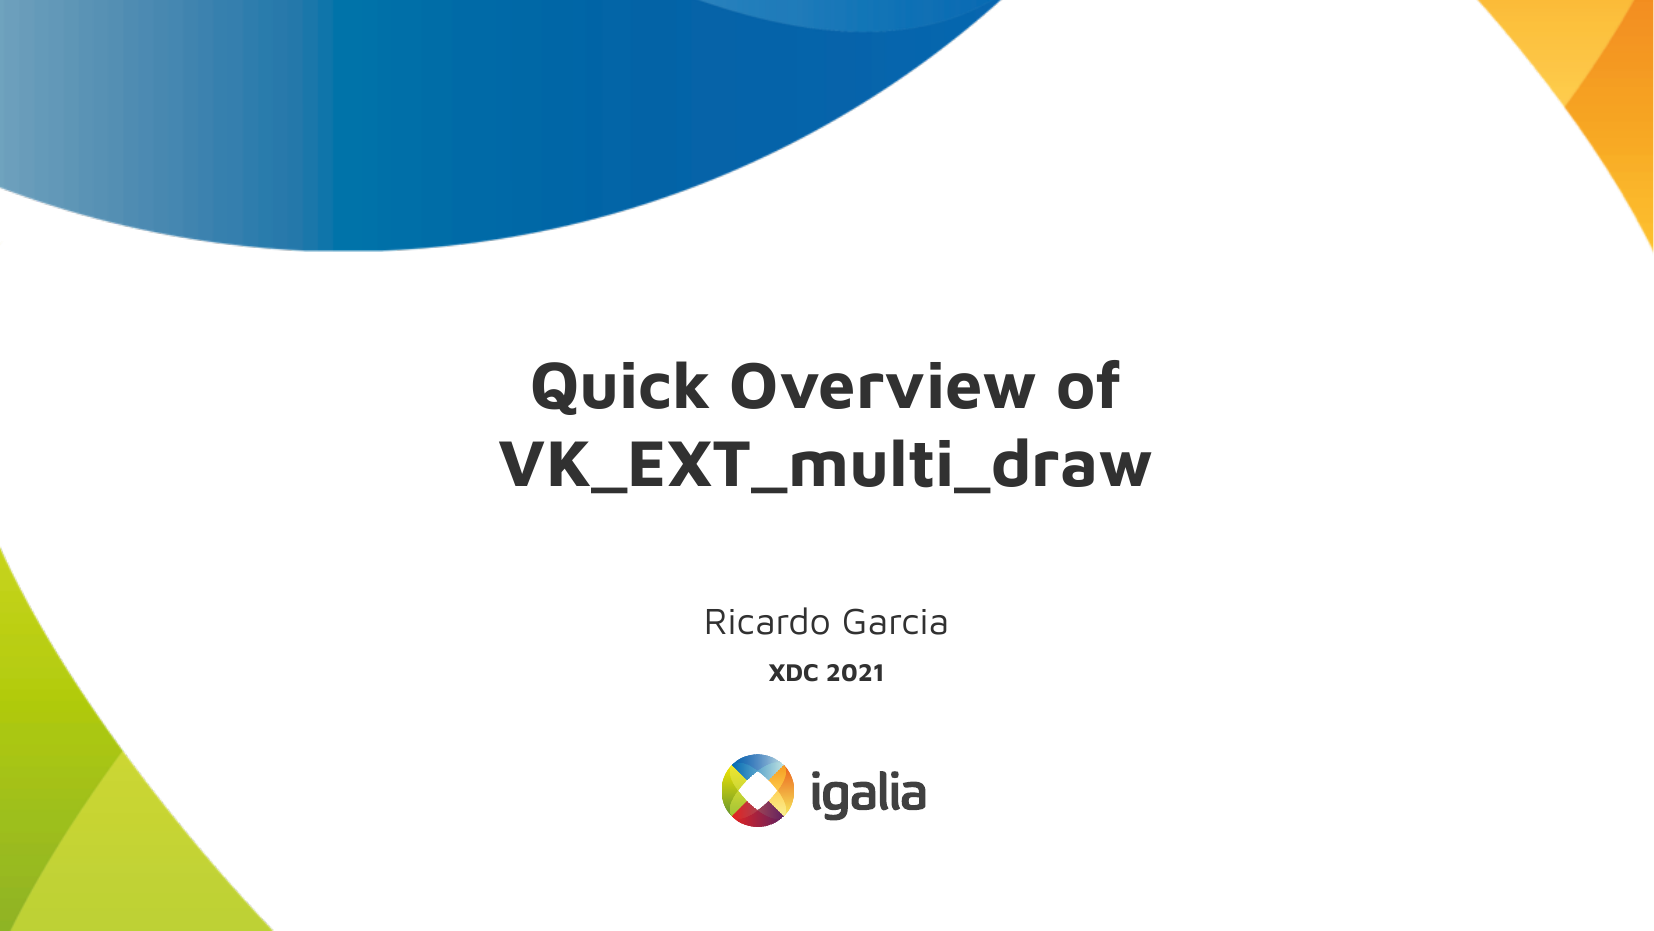

Quick Overview of VK_EXT_multi_draw
Ricardo Garcia
XDC 2021